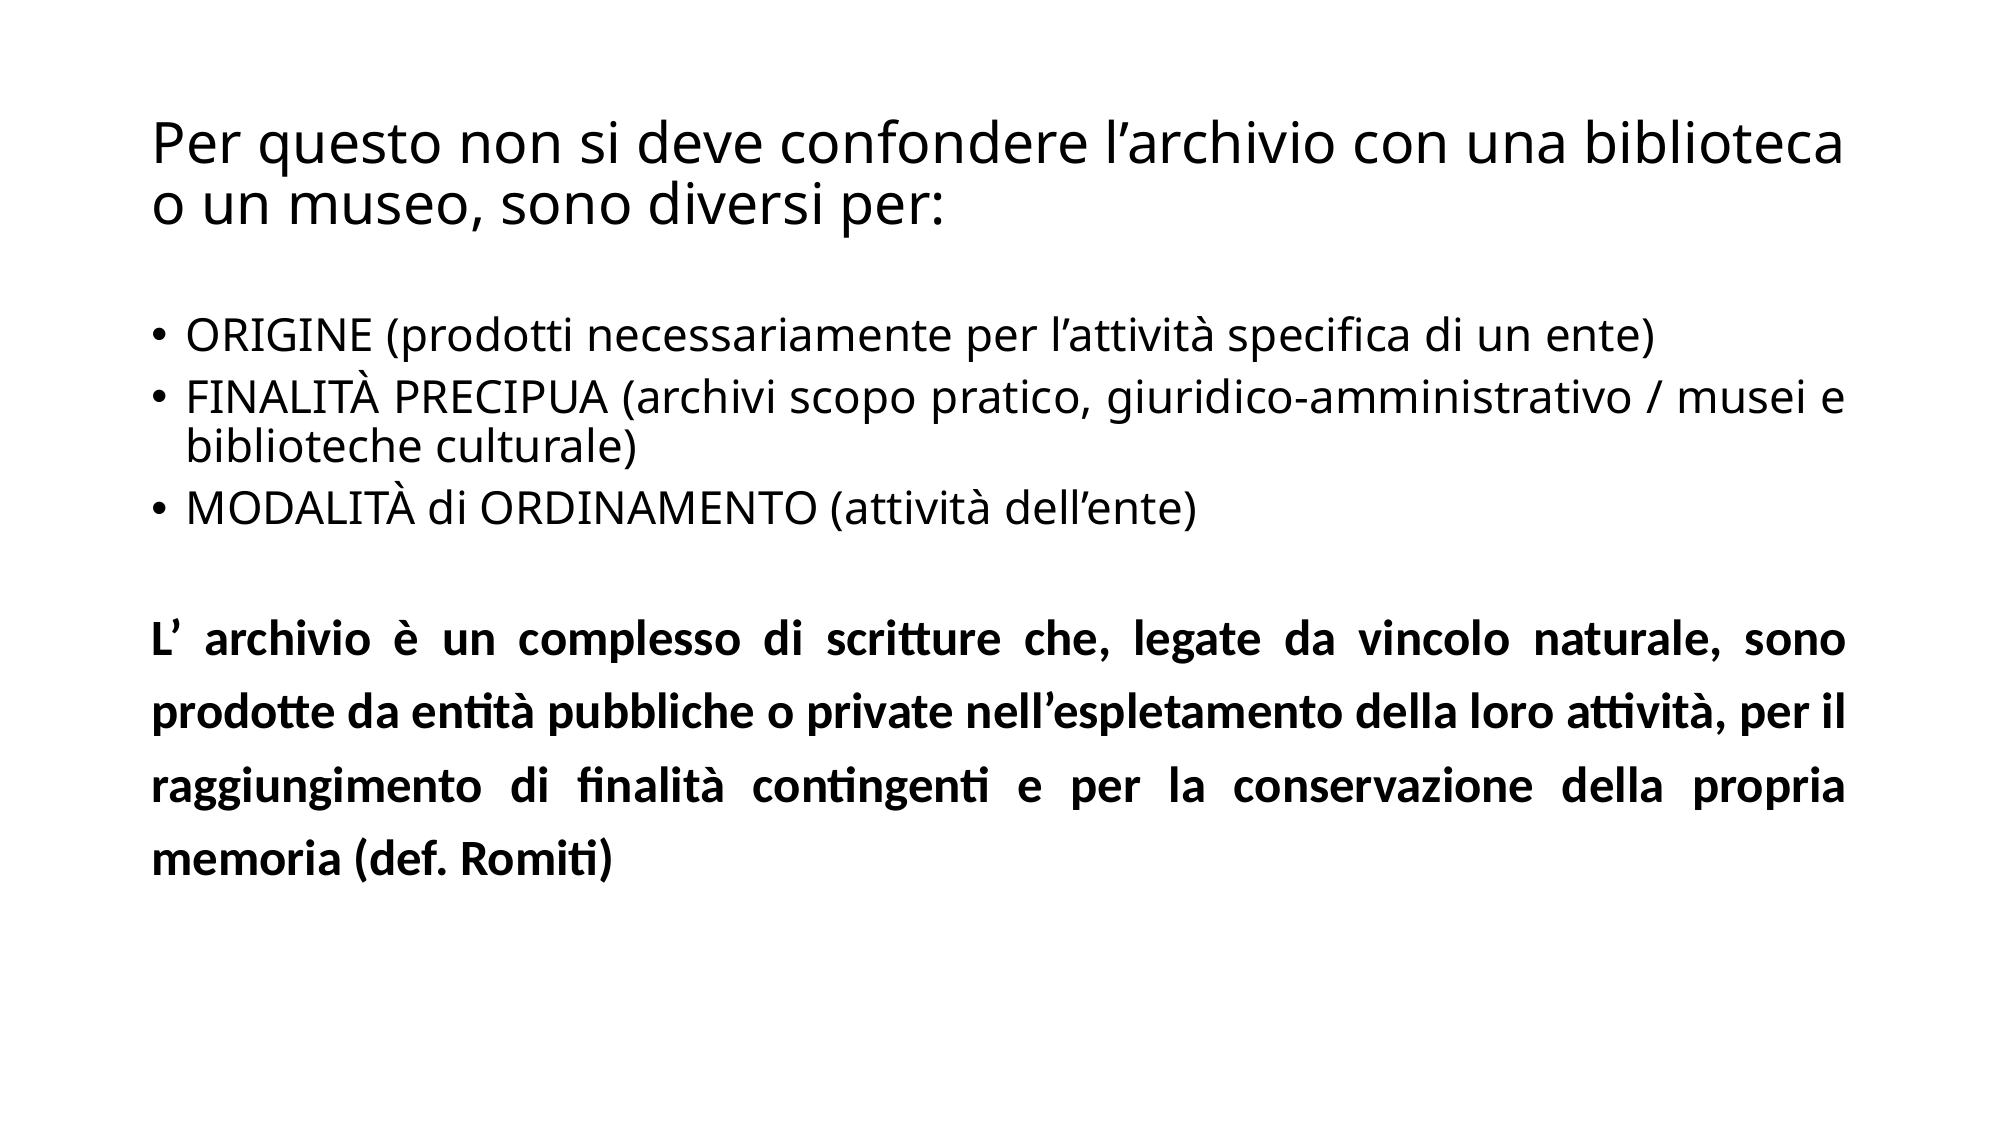

#
Per questo non si deve confondere l’archivio con una biblioteca o un museo, sono diversi per:
ORIGINE (prodotti necessariamente per l’attività specifica di un ente)
FINALITÀ PRECIPUA (archivi scopo pratico, giuridico-amministrativo / musei e biblioteche culturale)
MODALITÀ di ORDINAMENTO (attività dell’ente)
L’ archivio è un complesso di scritture che, legate da vincolo naturale, sono prodotte da entità pubbliche o private nell’espletamento della loro attività, per il raggiungimento di finalità contingenti e per la conservazione della propria memoria (def. Romiti)